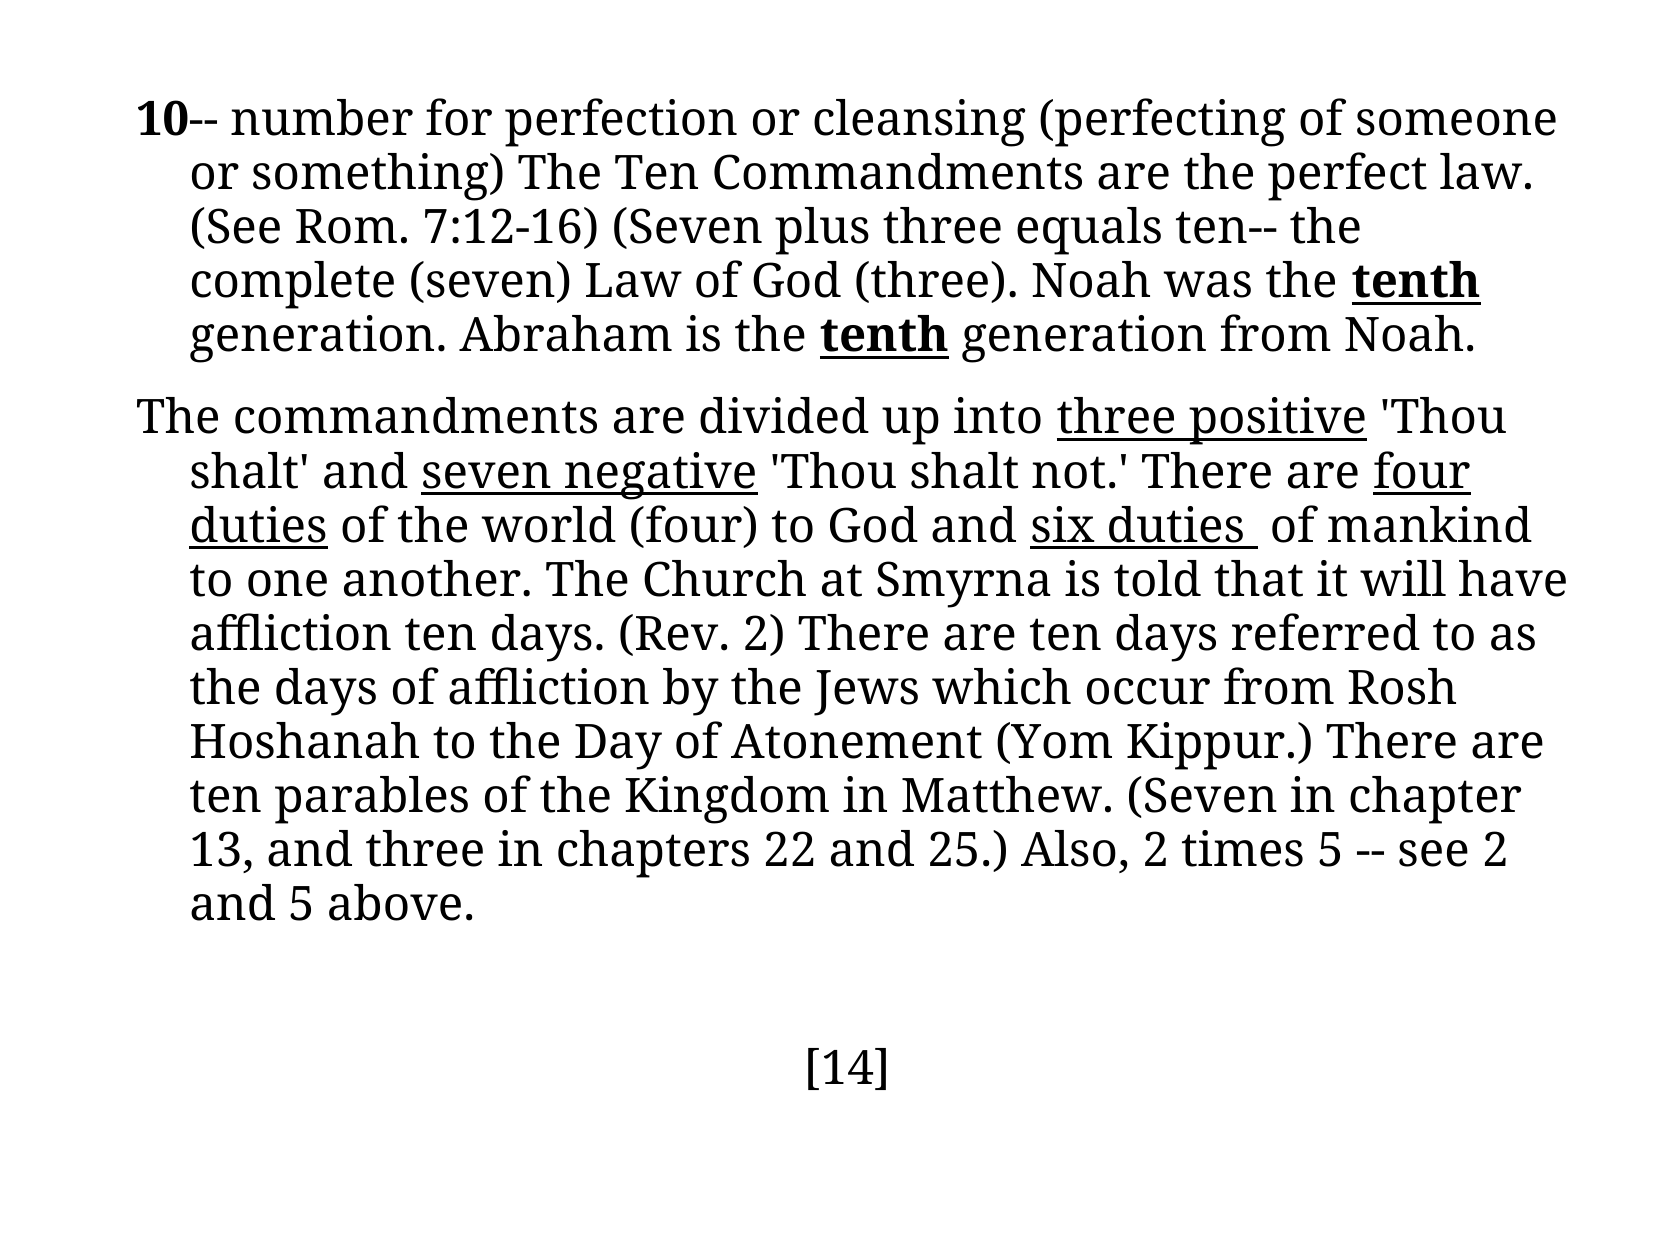

# 10-- number for perfection or cleansing (perfecting of someone or something) The Ten Commandments are the perfect law. (See Rom. 7:12-16) (Seven plus three equals ten-- the complete (seven) Law of God (three). Noah was the tenth generation. Abraham is the tenth generation from Noah.
The commandments are divided up into three positive 'Thou shalt' and seven negative 'Thou shalt not.' There are four duties of the world (four) to God and six duties of mankind to one another. The Church at Smyrna is told that it will have affliction ten days. (Rev. 2) There are ten days referred to as the days of affliction by the Jews which occur from Rosh Hoshanah to the Day of Atonement (Yom Kippur.) There are ten parables of the Kingdom in Matthew. (Seven in chapter 13, and three in chapters 22 and 25.) Also, 2 times 5 -- see 2 and 5 above.
[14]